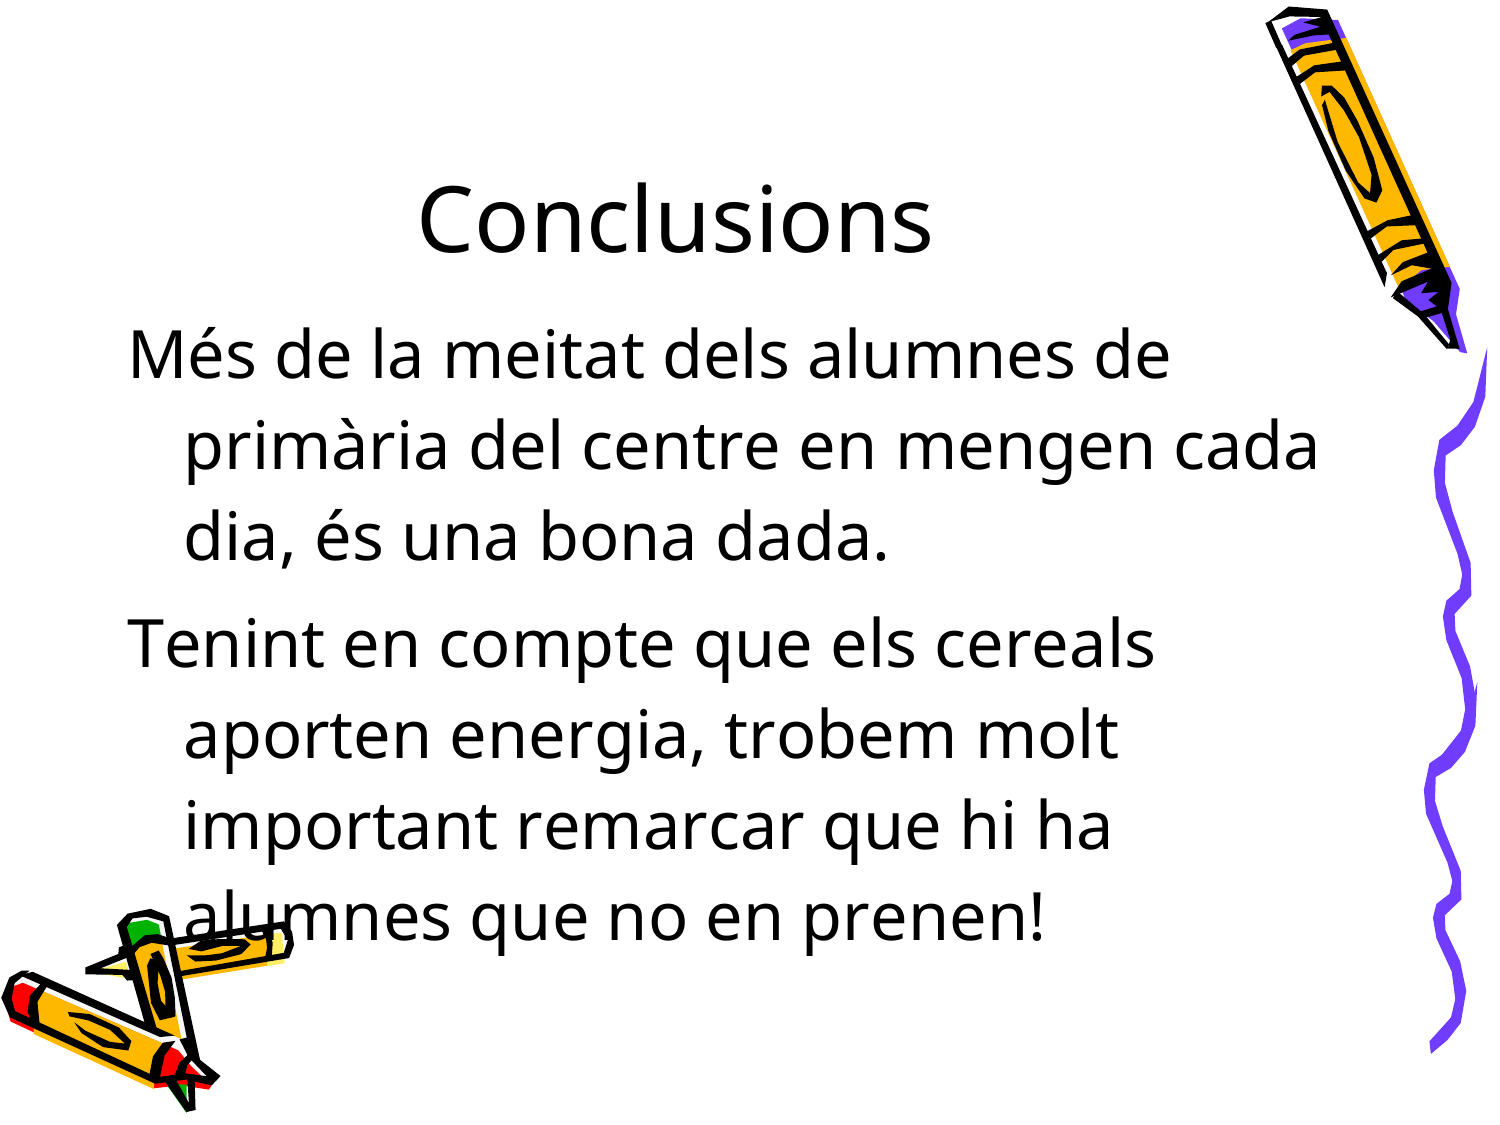

# Conclusions
Més de la meitat dels alumnes de primària del centre en mengen cada dia, és una bona dada.
Tenint en compte que els cereals aporten energia, trobem molt important remarcar que hi ha alumnes que no en prenen!